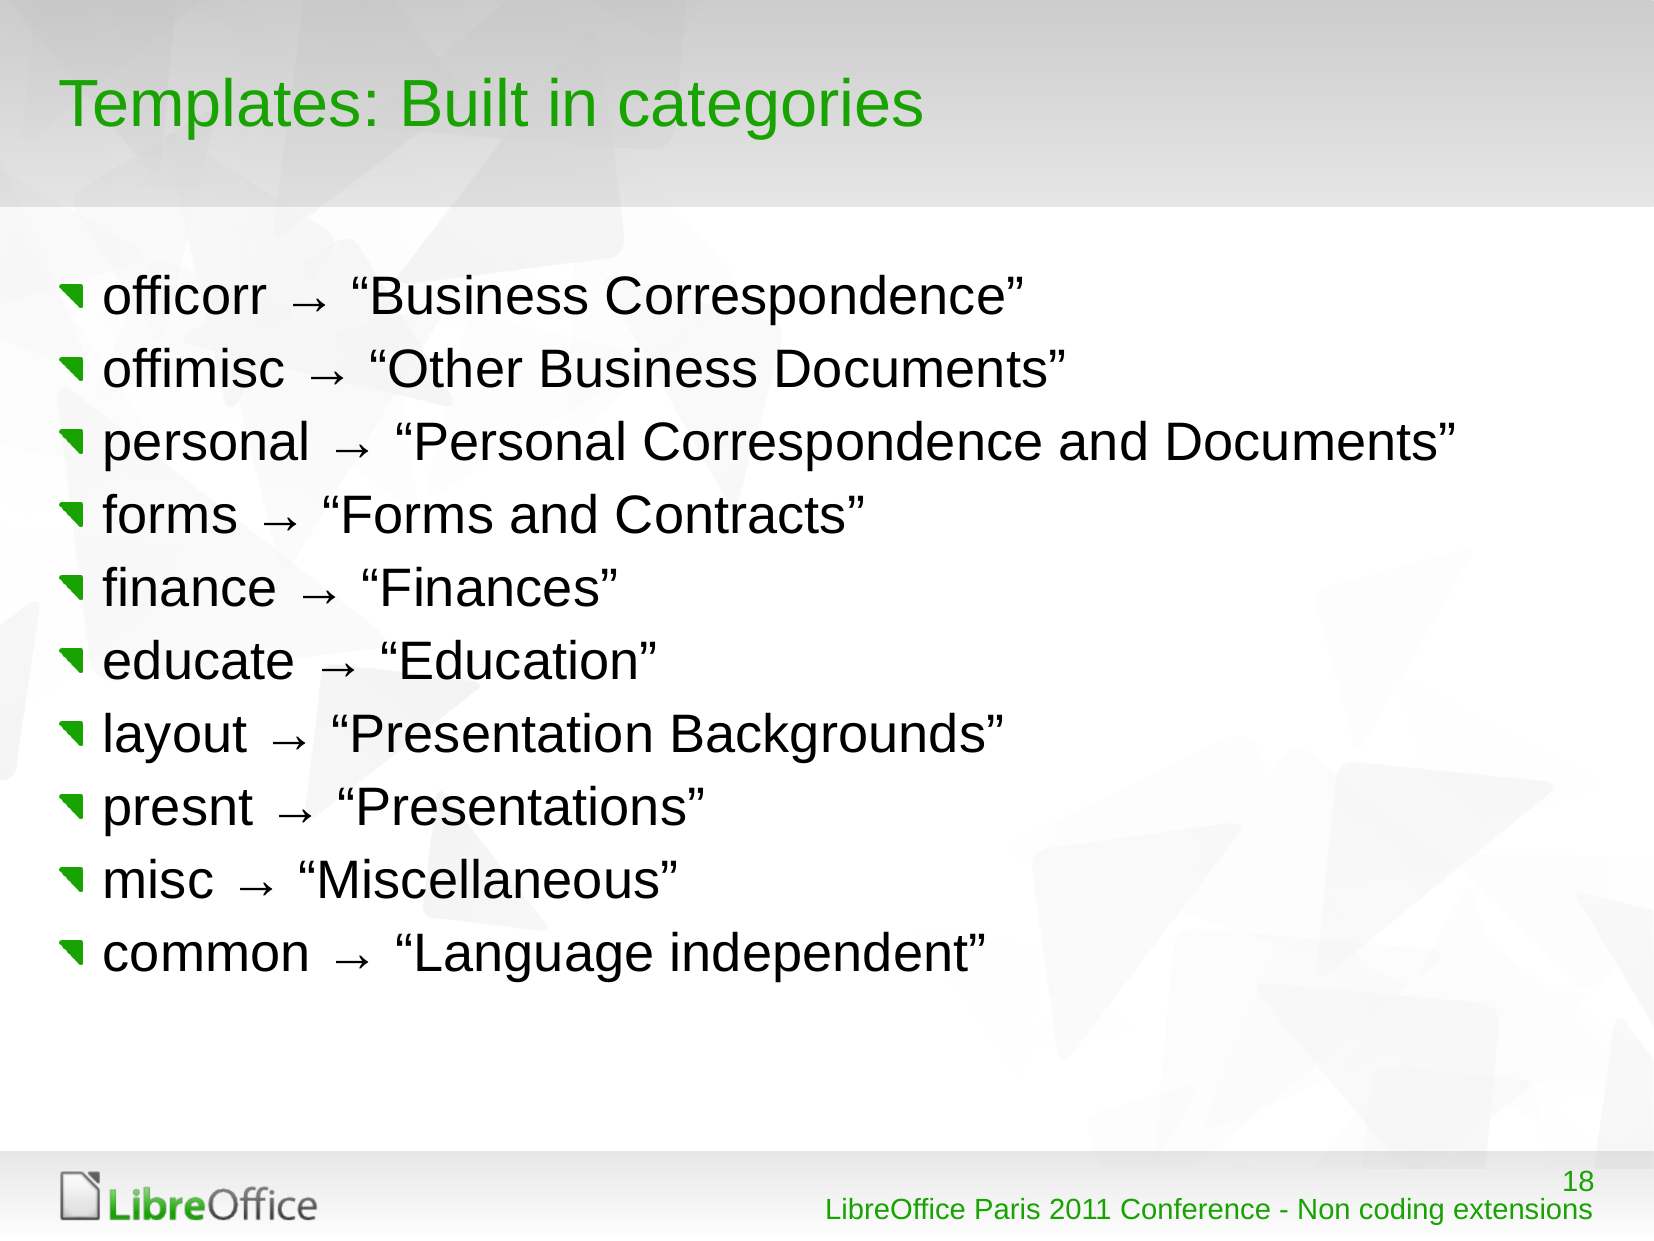

# Templates: Built in categories
officorr → “Business Correspondence”
offimisc → “Other Business Documents”
personal → “Personal Correspondence and Documents”
forms → “Forms and Contracts”
finance → “Finances”
educate → “Education”
layout → “Presentation Backgrounds”
presnt → “Presentations”
misc → “Miscellaneous”
common → “Language independent”
18
LibreOffice Paris 2011 Conference - Non coding extensions